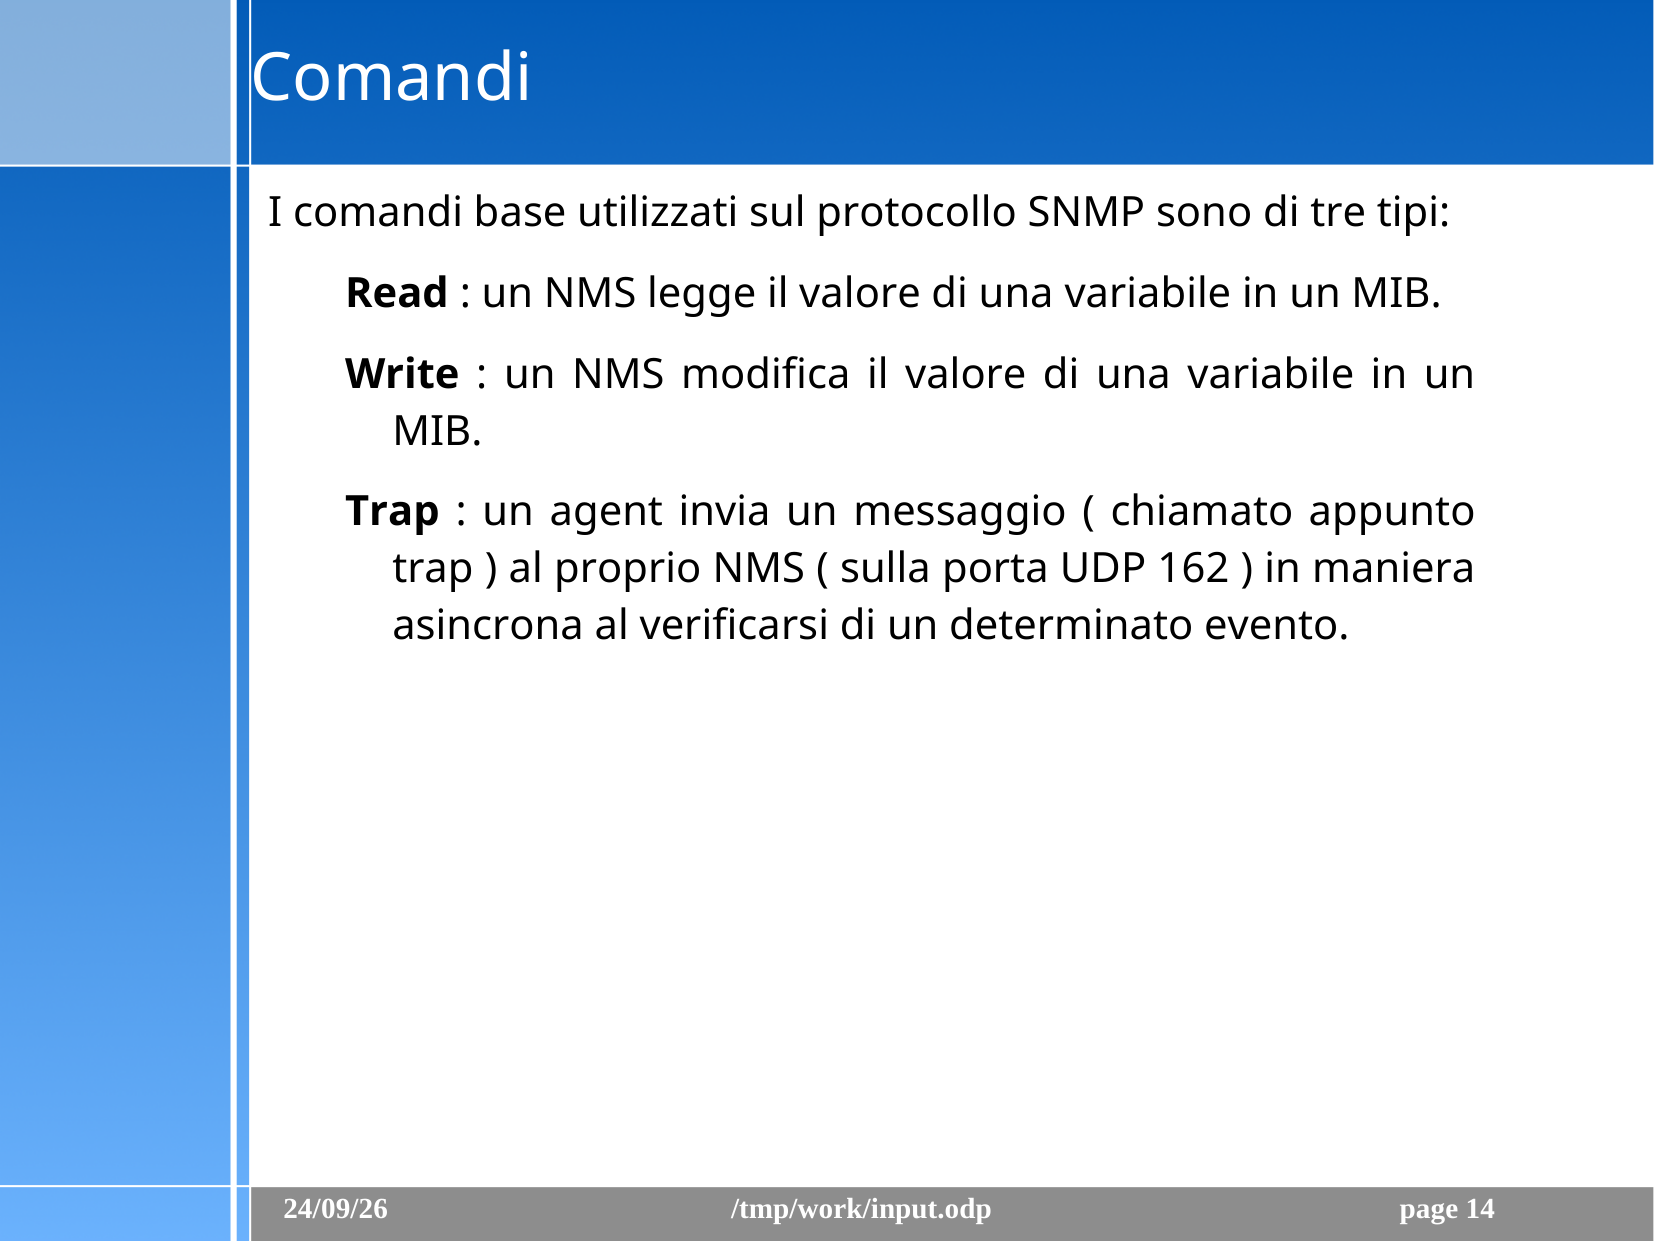

# Comandi
I comandi base utilizzati sul protocollo SNMP sono di tre tipi:
Read : un NMS legge il valore di una variabile in un MIB.
Write : un NMS modifica il valore di una variabile in un MIB.
Trap : un agent invia un messaggio ( chiamato appunto trap ) al proprio NMS ( sulla porta UDP 162 ) in maniera asincrona al verificarsi di un determinato evento.